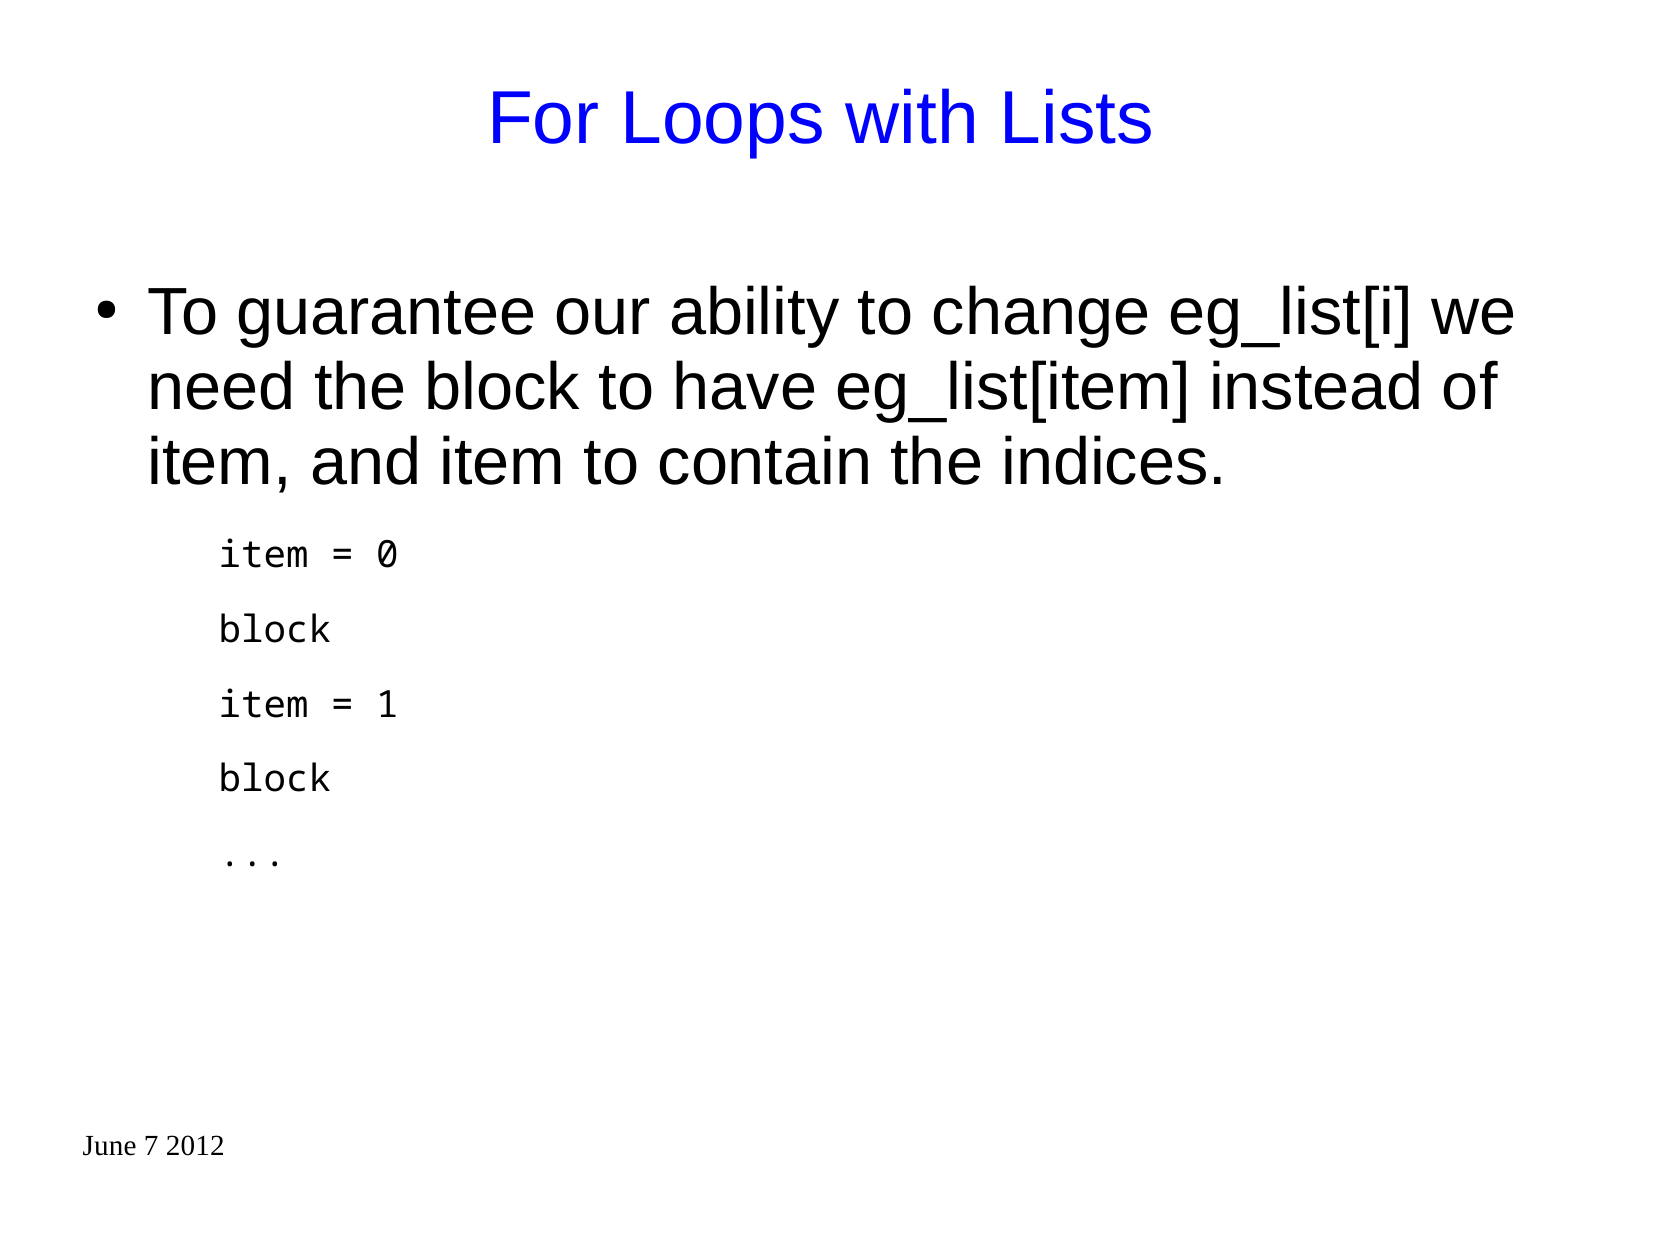

# For Loops with Lists
To guarantee our ability to change eg_list[i] we need the block to have eg_list[item] instead of item, and item to contain the indices.
item = 0
block
item = 1
block
...
June 7 2012